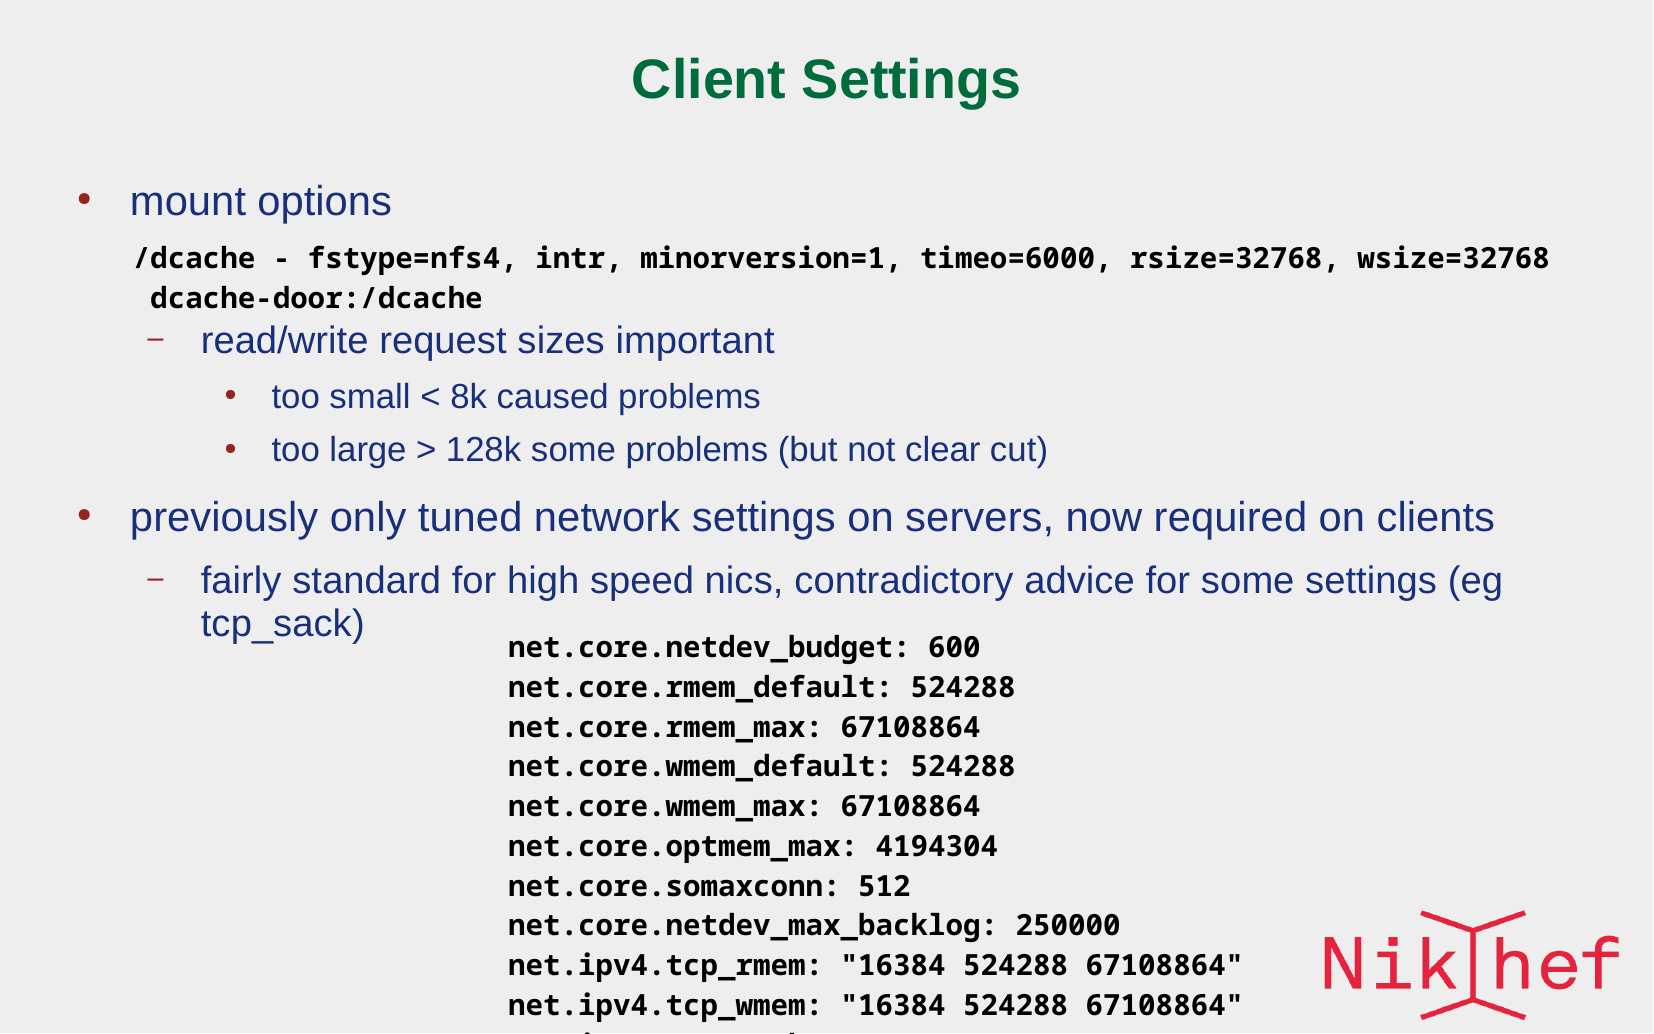

# Client Settings
mount options
read/write request sizes important
too small < 8k caused problems
too large > 128k some problems (but not clear cut)
previously only tuned network settings on servers, now required on clients
fairly standard for high speed nics, contradictory advice for some settings (eg tcp_sack)
/dcache - fstype=nfs4, intr, minorversion=1, timeo=6000, rsize=32768, wsize=32768  dcache-door:/dcache
net.core.netdev_budget: 600
net.core.rmem_default: 524288
net.core.rmem_max: 67108864
net.core.wmem_default: 524288
net.core.wmem_max: 67108864
net.core.optmem_max: 4194304
net.core.somaxconn: 512
net.core.netdev_max_backlog: 250000
net.ipv4.tcp_rmem: "16384 524288 67108864"
net.ipv4.tcp_wmem: "16384 524288 67108864"
net.ipv4.tcp_sack: 1
net.ipv4.tcp_timestamps: 1